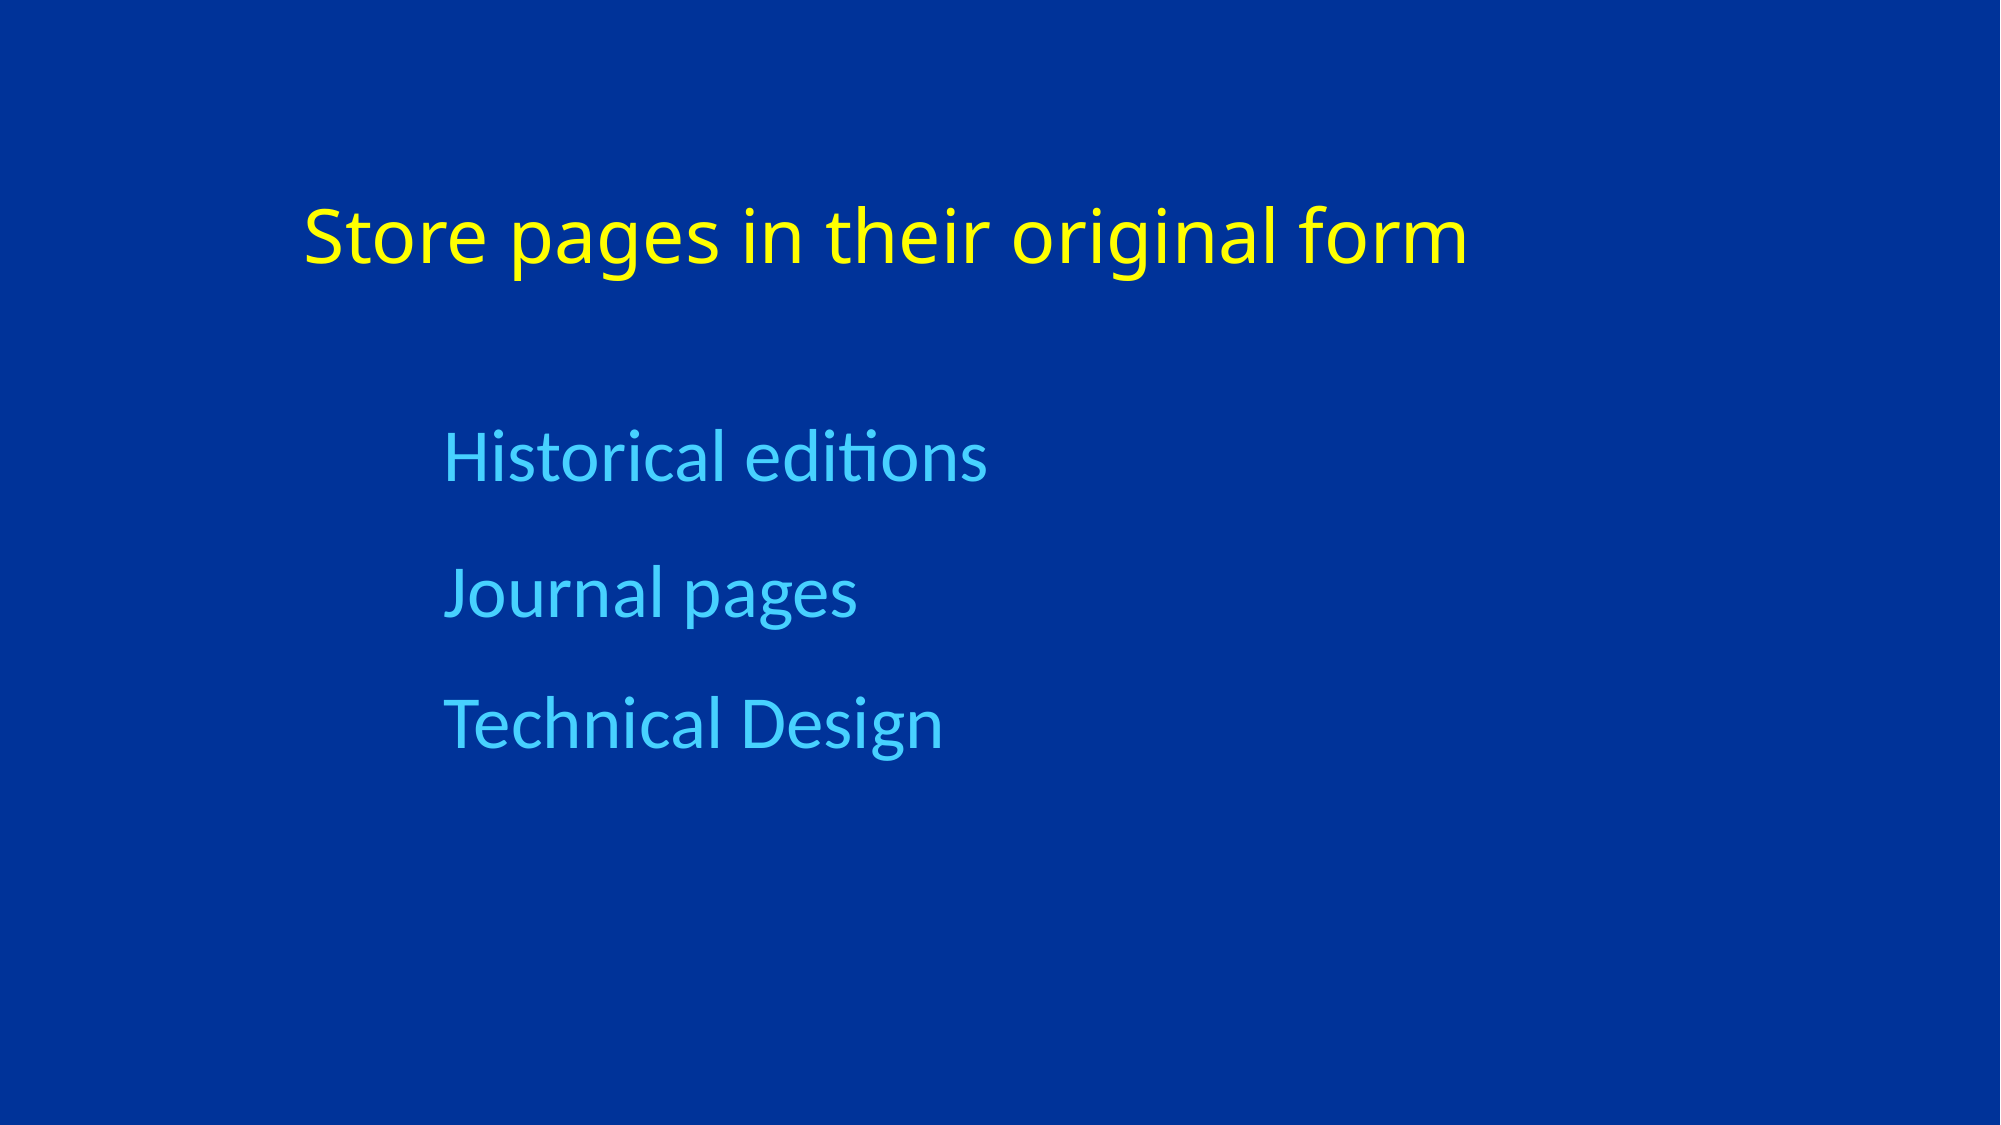

Store pages in their original form
Historical editions
Journal pages
Technical Design